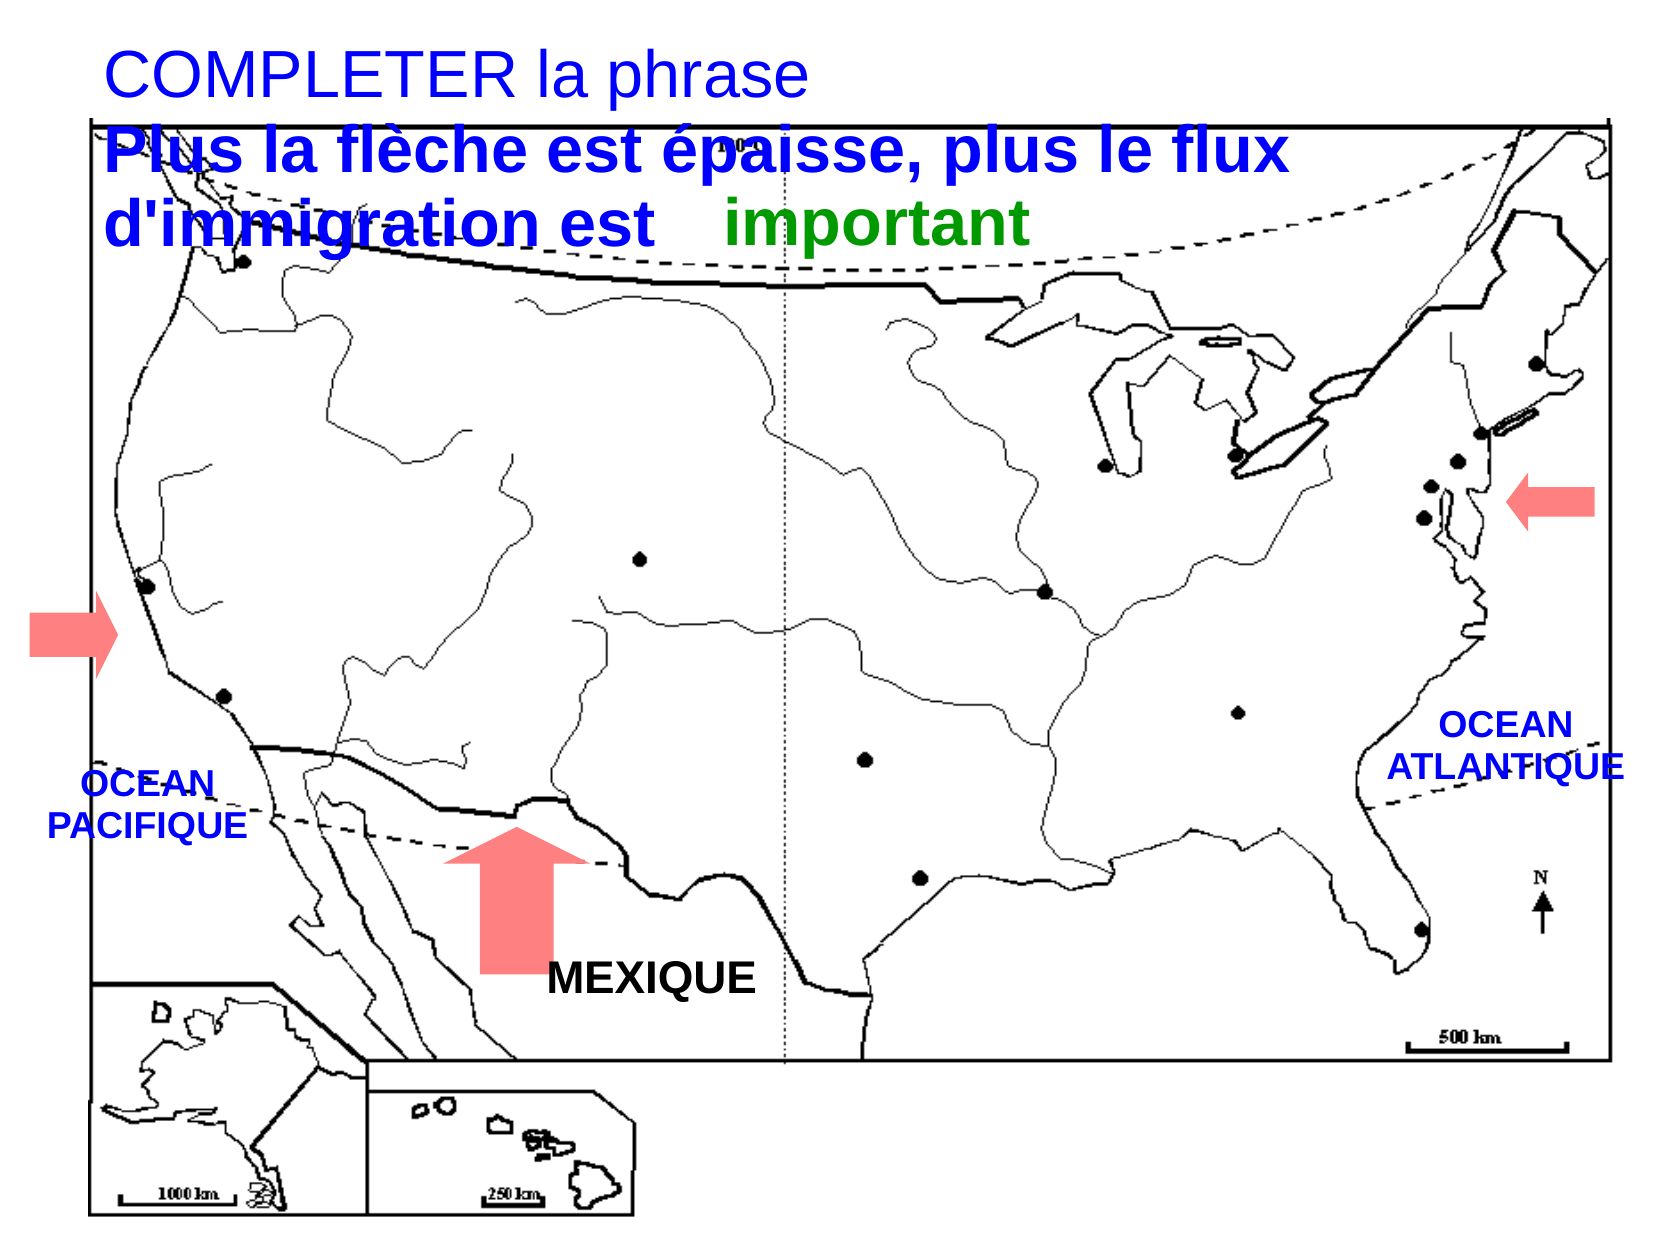

COMPLETER la phrase
Plus la flèche est épaisse, plus le flux d'immigration est
important
OCEAN
ATLANTIQUE
OCEAN
PACIFIQUE
MEXIQUE